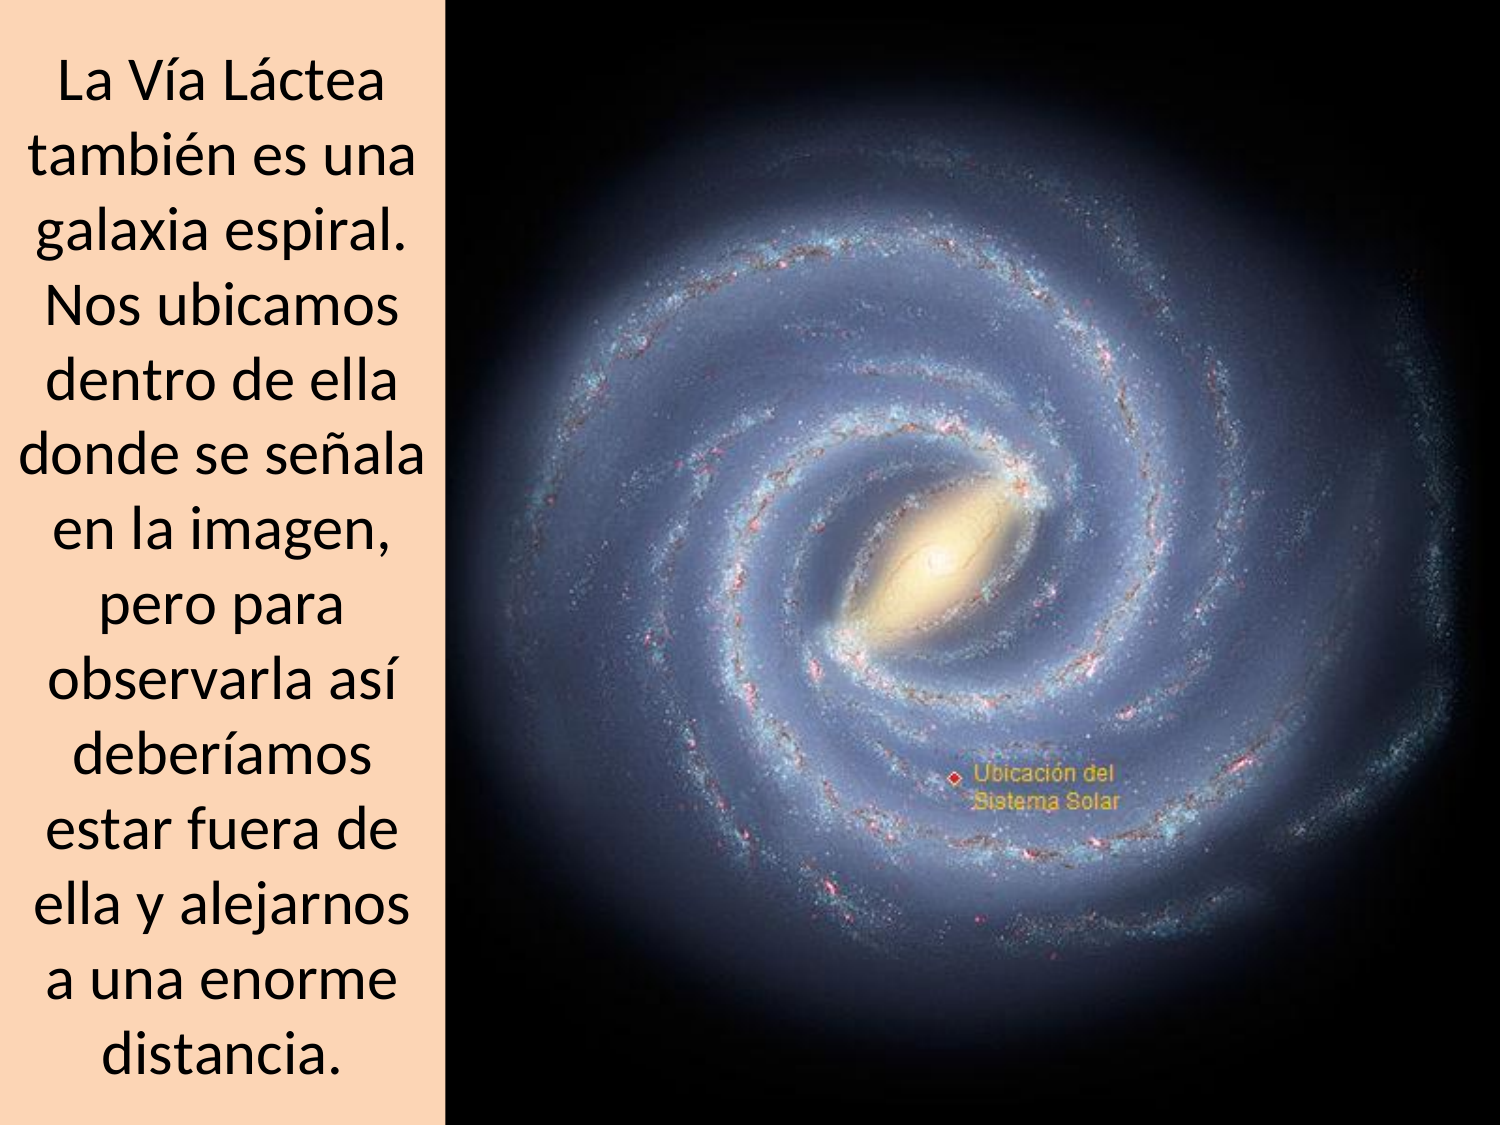

# La Vía Láctea también es una galaxia espiral. Nos ubicamos dentro de ella donde se señala en la imagen, pero para observarla así deberíamos estar fuera de ella y alejarnos a una enorme distancia.